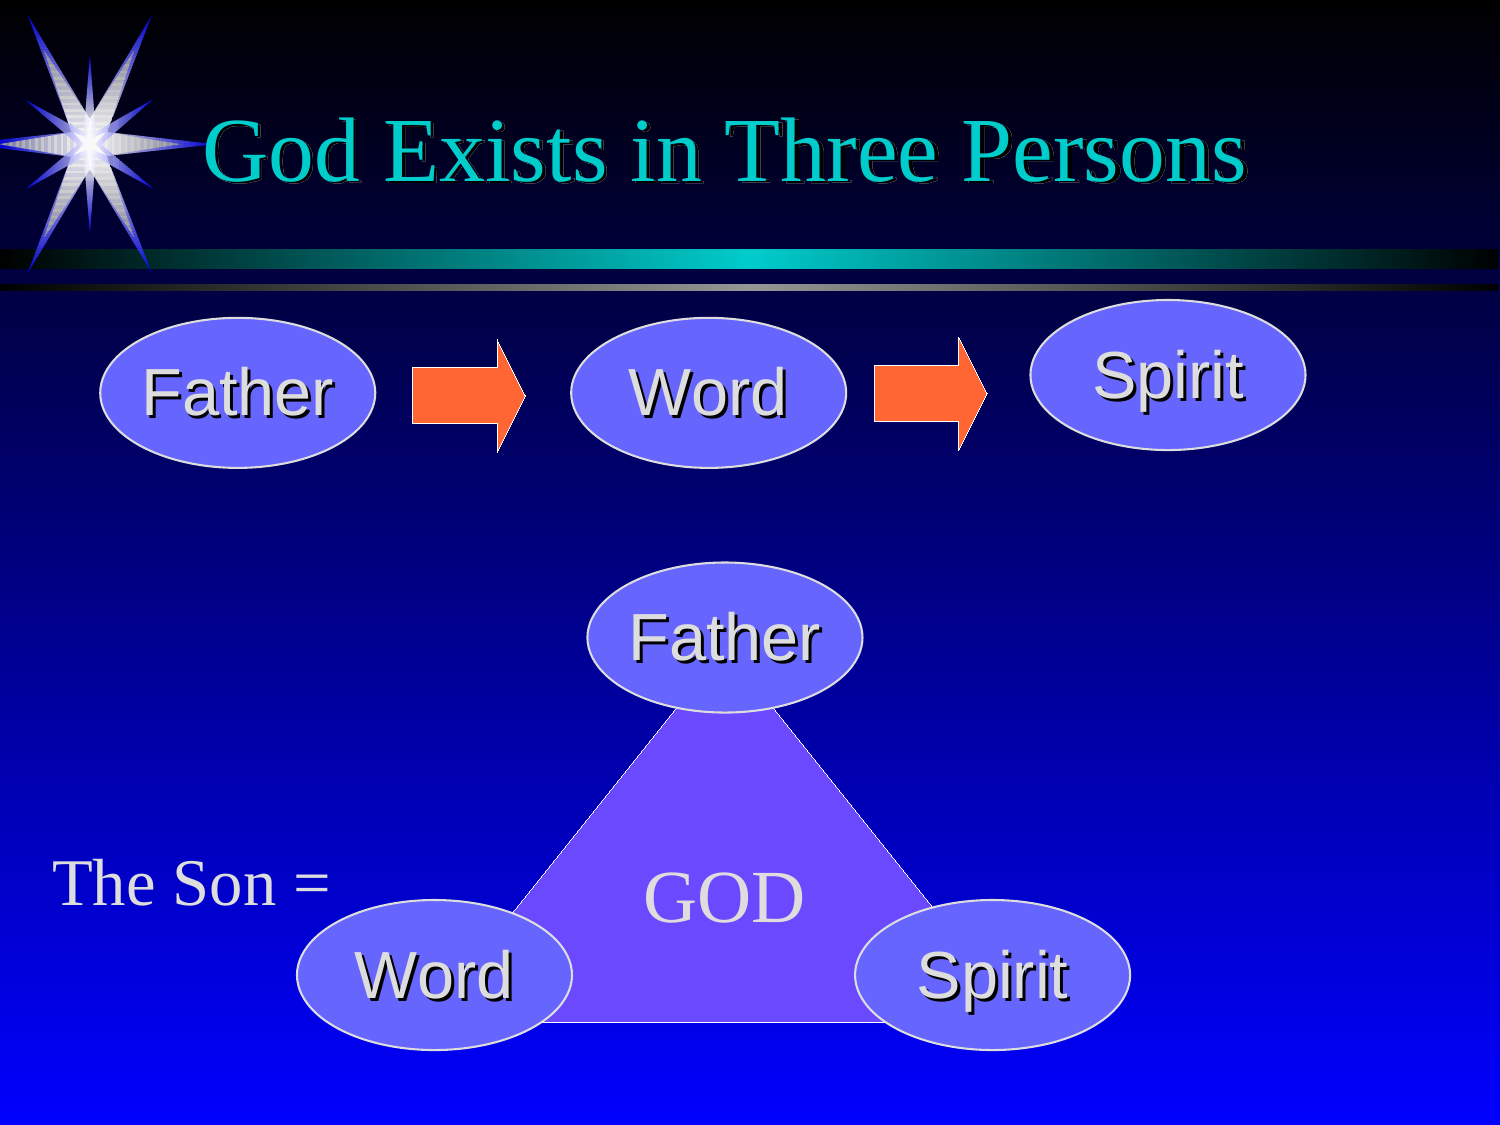

# God Exists in Three Persons
Spirit
Father
Word
Father
GOD
Word
Spirit
The Son =